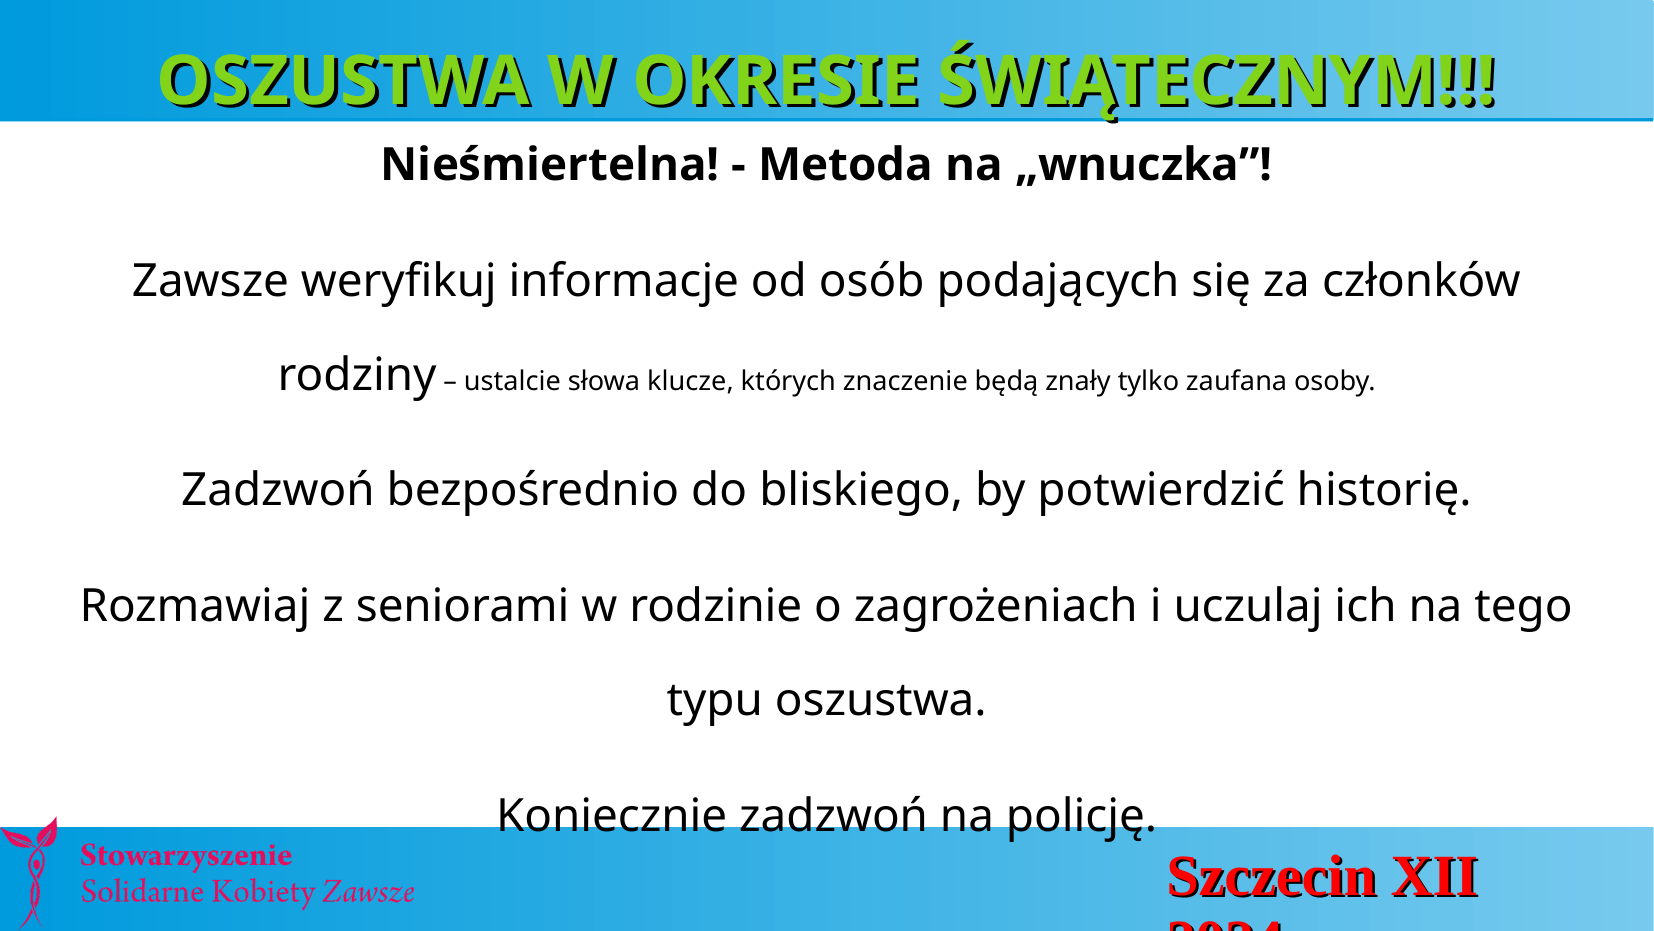

# OSZUSTWA W OKRESIE ŚWIĄTECZNYM!!!
Nieśmiertelna! - Metoda na „wnuczka”!
Zawsze weryfikuj informacje od osób podających się za członków rodziny – ustalcie słowa klucze, których znaczenie będą znały tylko zaufana osoby.
Zadzwoń bezpośrednio do bliskiego, by potwierdzić historię.
Rozmawiaj z seniorami w rodzinie o zagrożeniach i uczulaj ich na tego typu oszustwa.
Koniecznie zadzwoń na policję.
Szczecin XII 2024
12